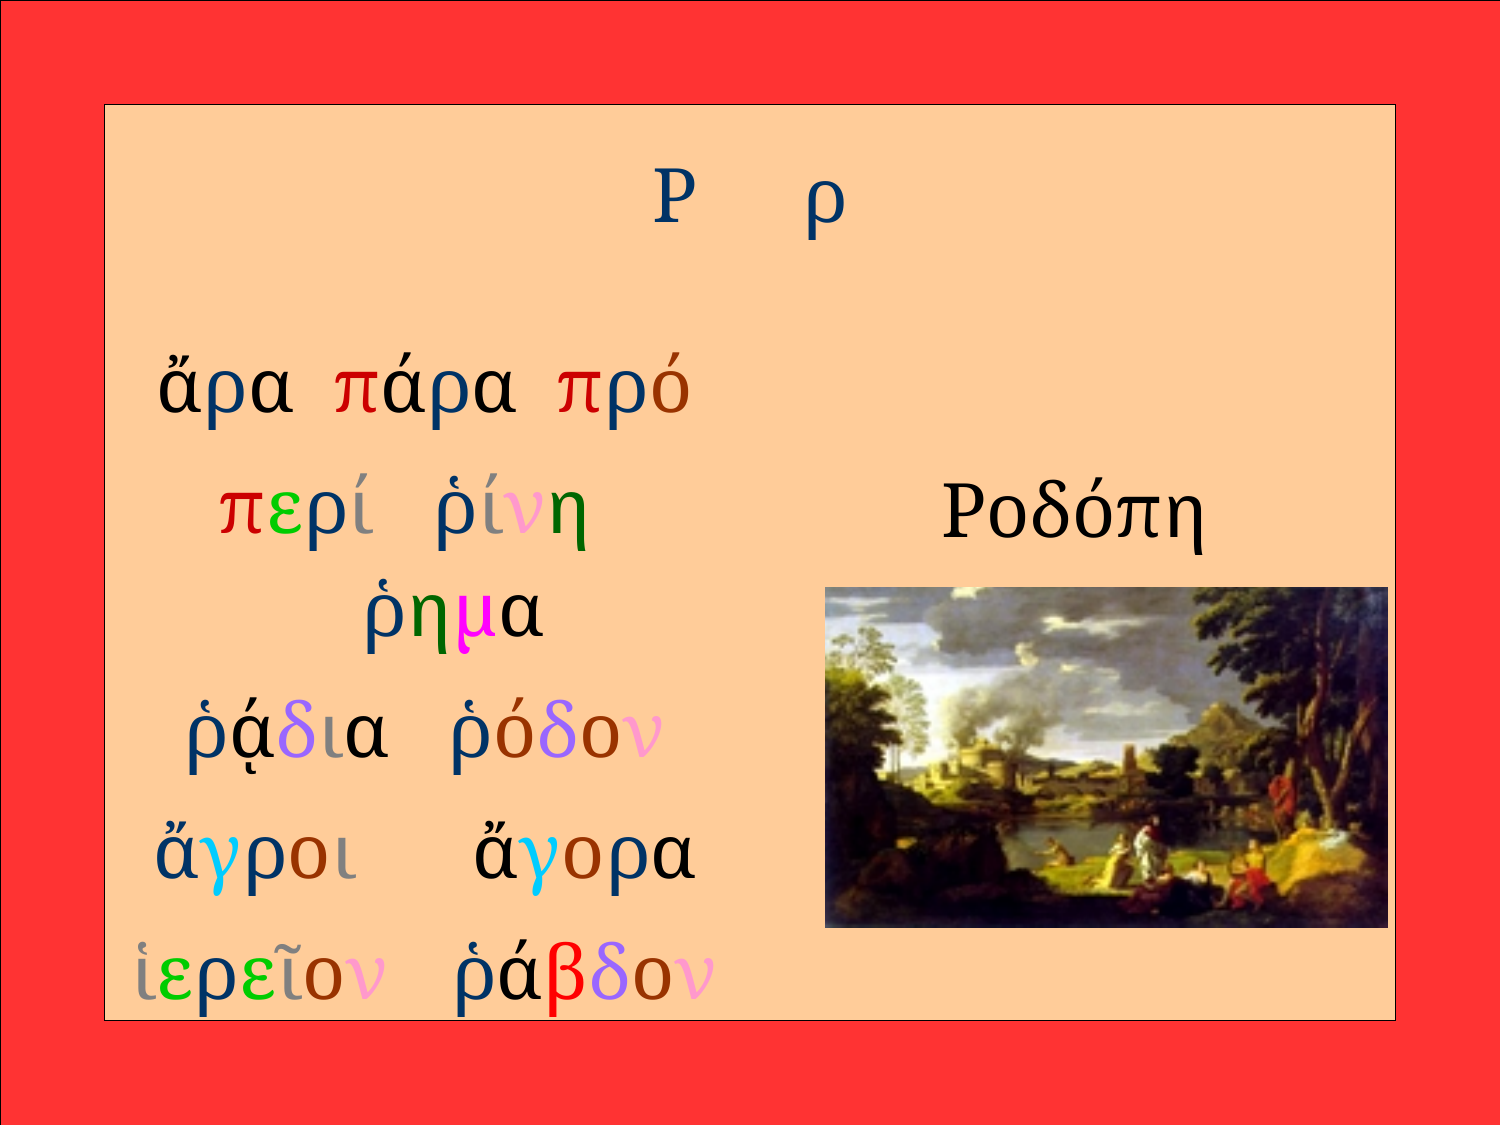

# Ρ	ρ
ἄρα πάρα πρό
περί ῥίνη ῥημα
ῥᾴδια ῥόδον
ἄγροι 	 ἄγορα
ἱερεῖον	 ῥάβδον
ῥόπαλον
Ροδόπη